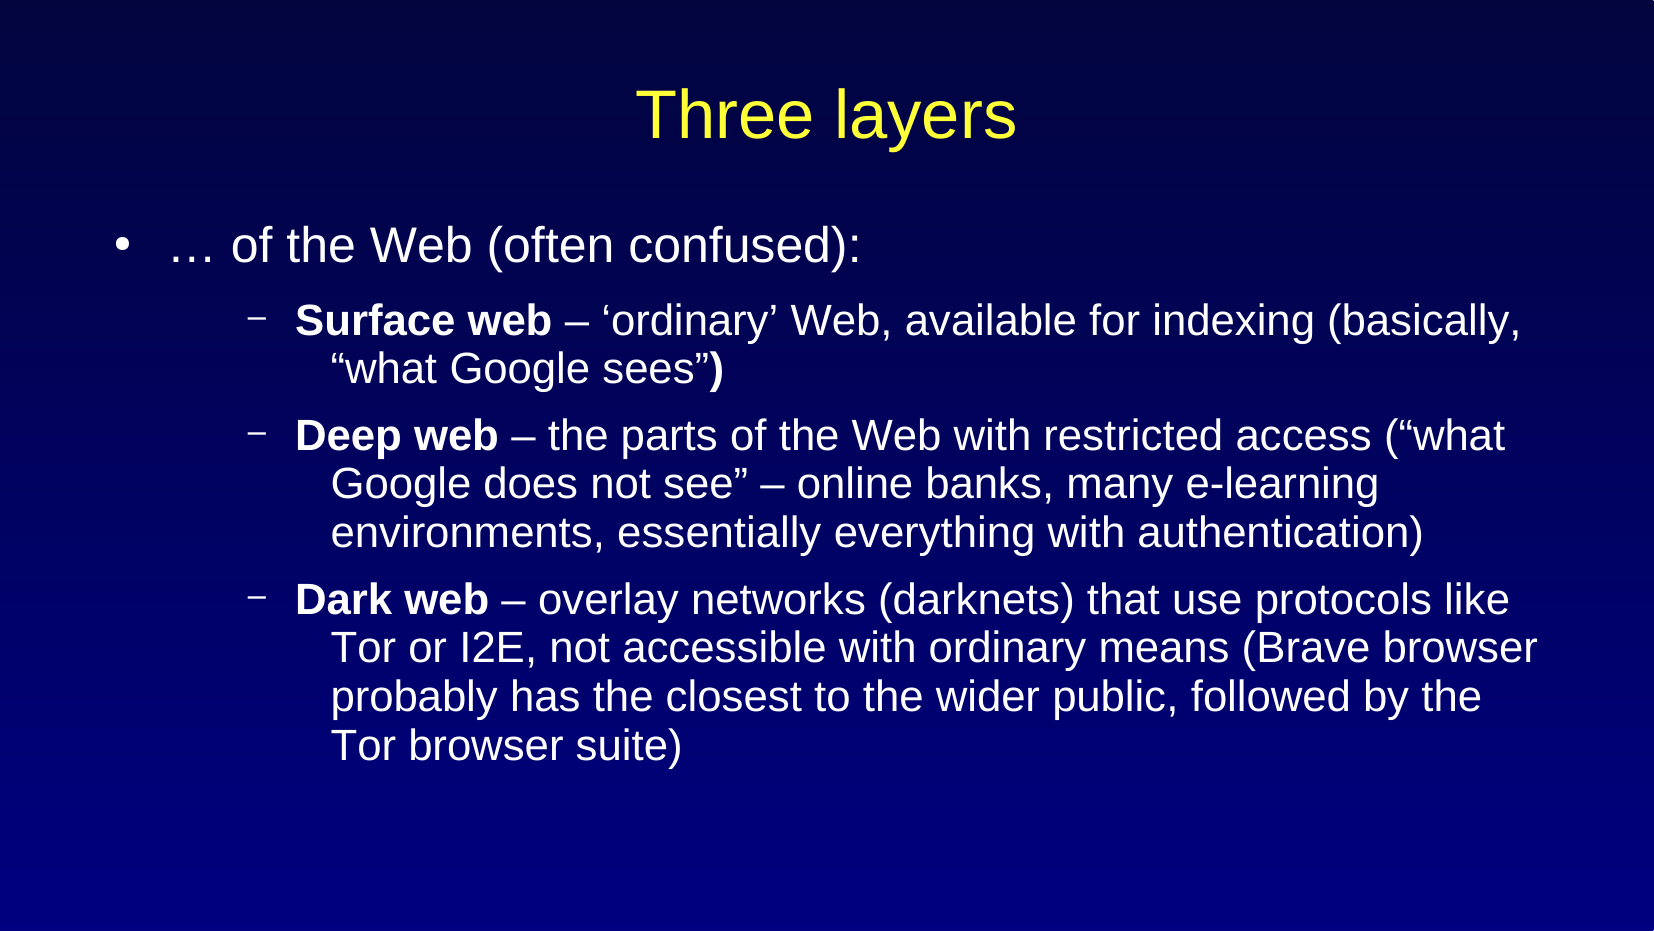

# Three layers
… of the Web (often confused):
Surface web – ‘ordinary’ Web, available for indexing (basically, “what Google sees”)
Deep web – the parts of the Web with restricted access (“what Google does not see” – online banks, many e-learning environments, essentially everything with authentication)
Dark web – overlay networks (darknets) that use protocols like Tor or I2E, not accessible with ordinary means (Brave browser probably has the closest to the wider public, followed by the Tor browser suite)